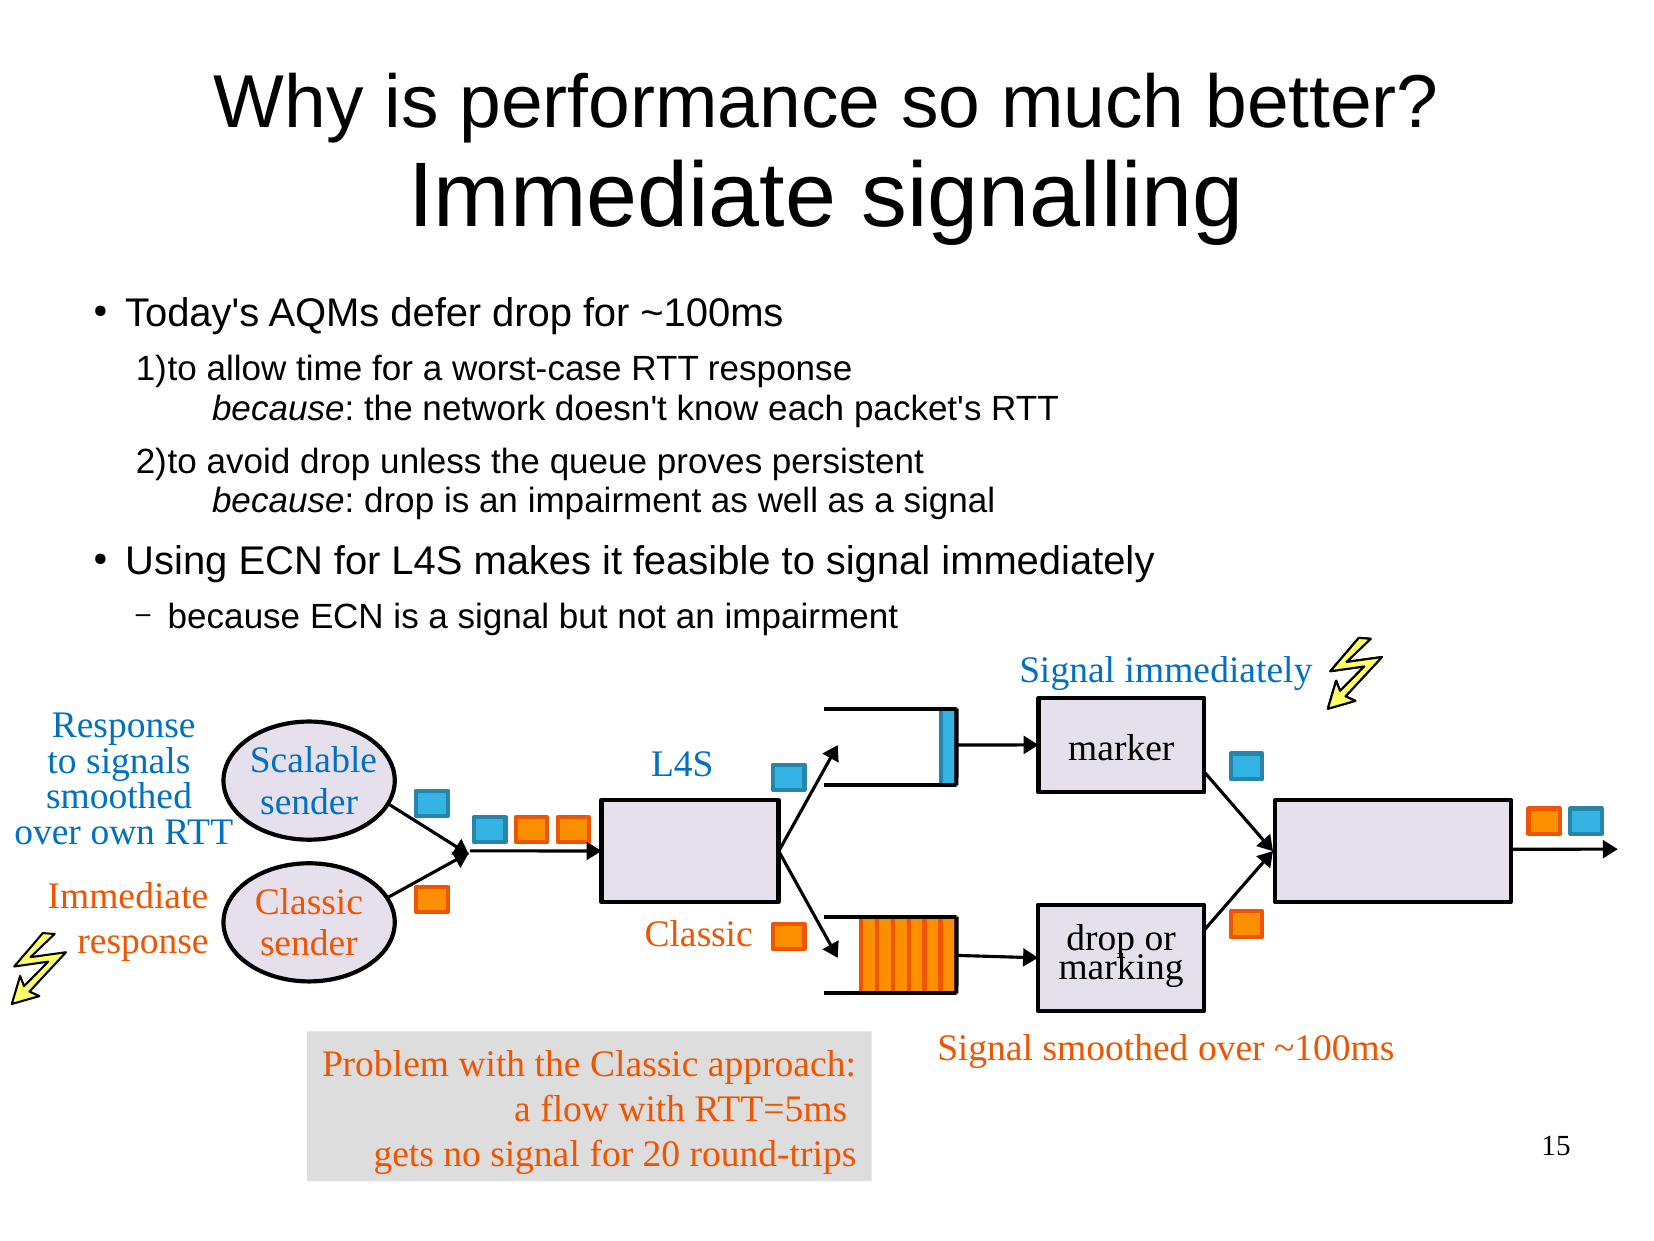

# Why is performance so much better? Immediate signalling
Today's AQMs defer drop for ~100ms
to allow time for a worst-case RTT response
	because: the network doesn't know each packet's RTT
to avoid drop unless the queue proves persistent
	because: drop is an impairment as well as a signal
Using ECN for L4S makes it feasible to signal immediately
because ECN is a signal but not an impairment
Signal immediately
marker
Response
to signals
smoothed
over own RTT
 Scalable
sender
 L4S
Classic
sender
Immediate
response
Classic
drop or marking
Signal smoothed over ~100ms
Problem with the Classic approach:
a flow with RTT=5ms
gets no signal for 20 round-trips
15